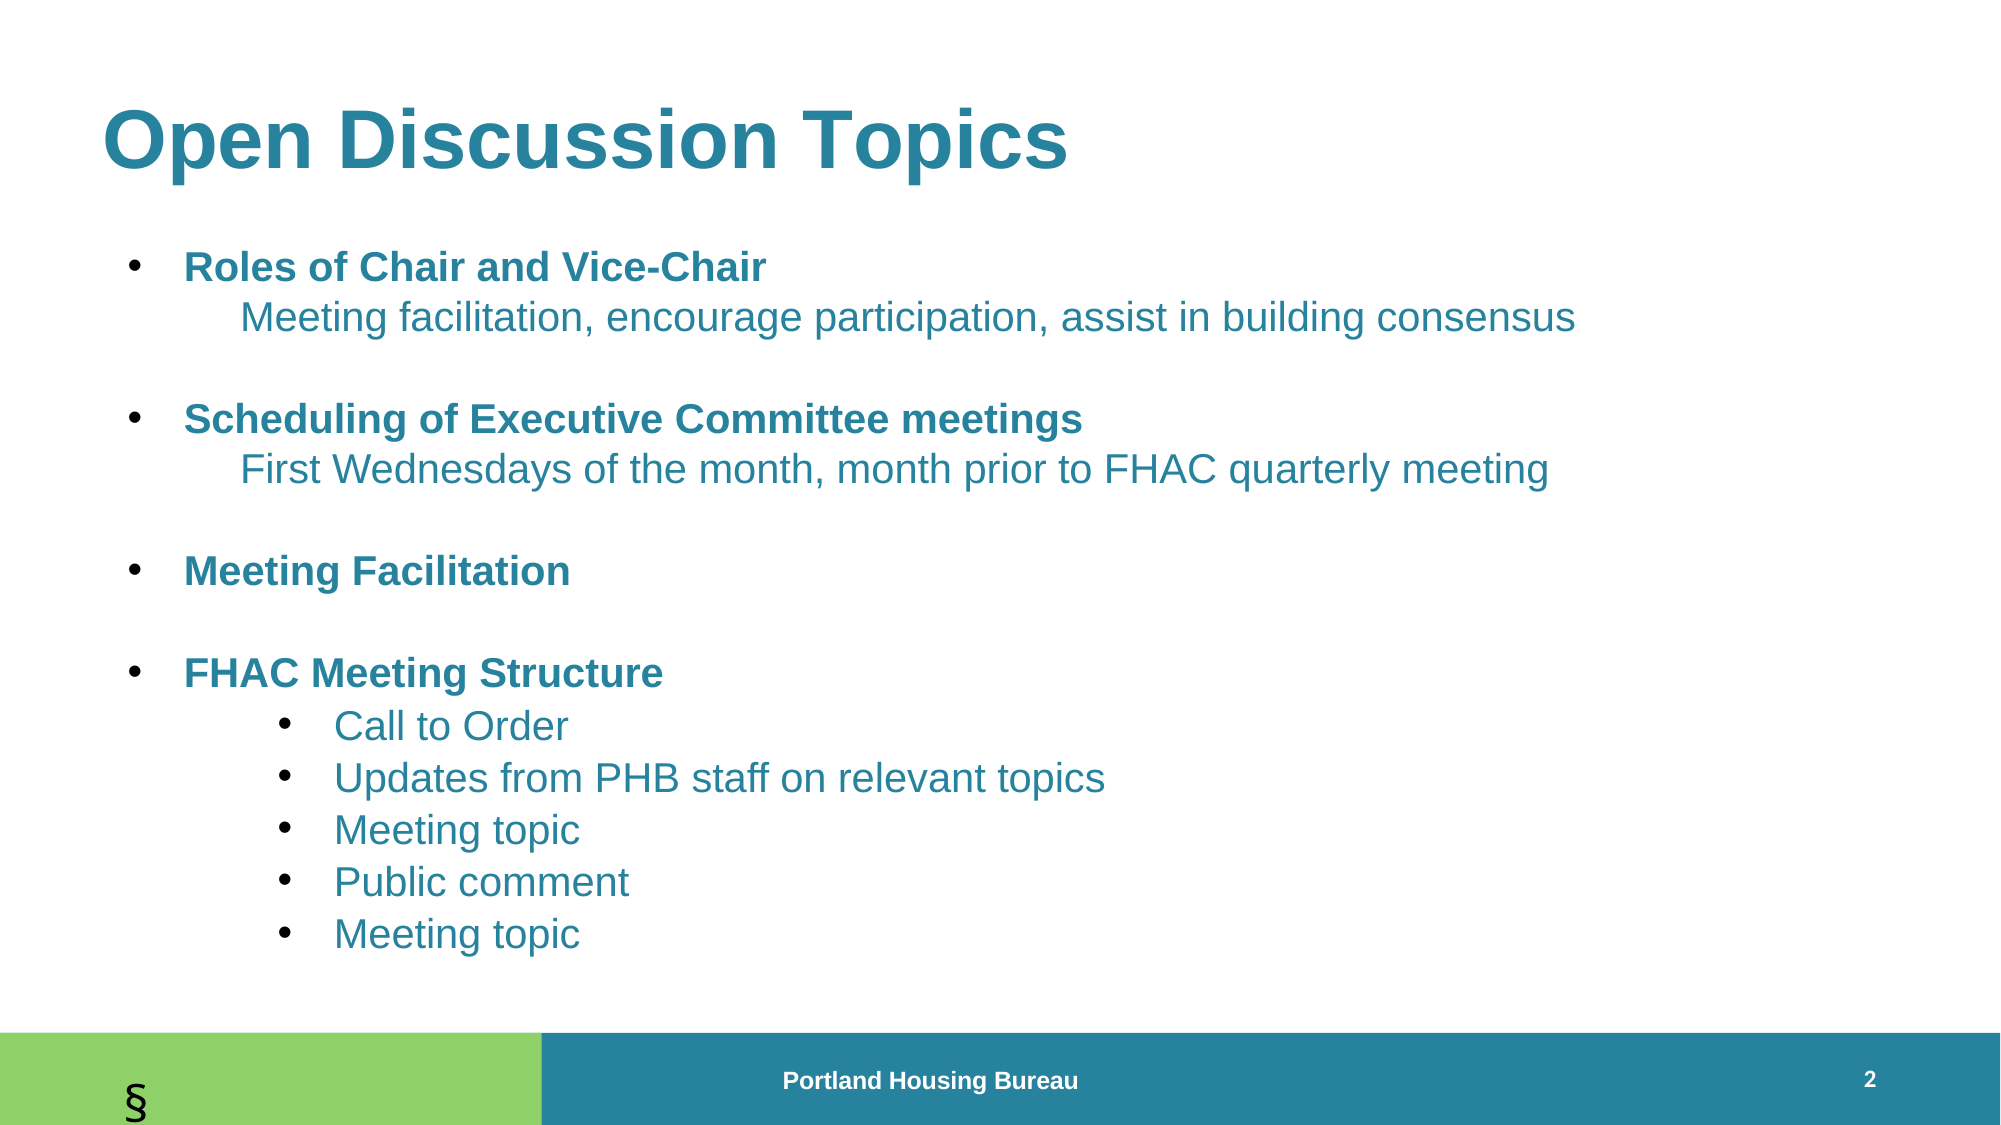

# Open Discussion Topics
Roles of Chair and Vice-Chair
Meeting facilitation, encourage participation, assist in building consensus
Scheduling of Executive Committee meetings
First Wednesdays of the month, month prior to FHAC quarterly meeting
Meeting Facilitation
FHAC Meeting Structure
Call to Order
Updates from PHB staff on relevant topics
Meeting topic
Public comment
Meeting topic
Portland Housing Bureau